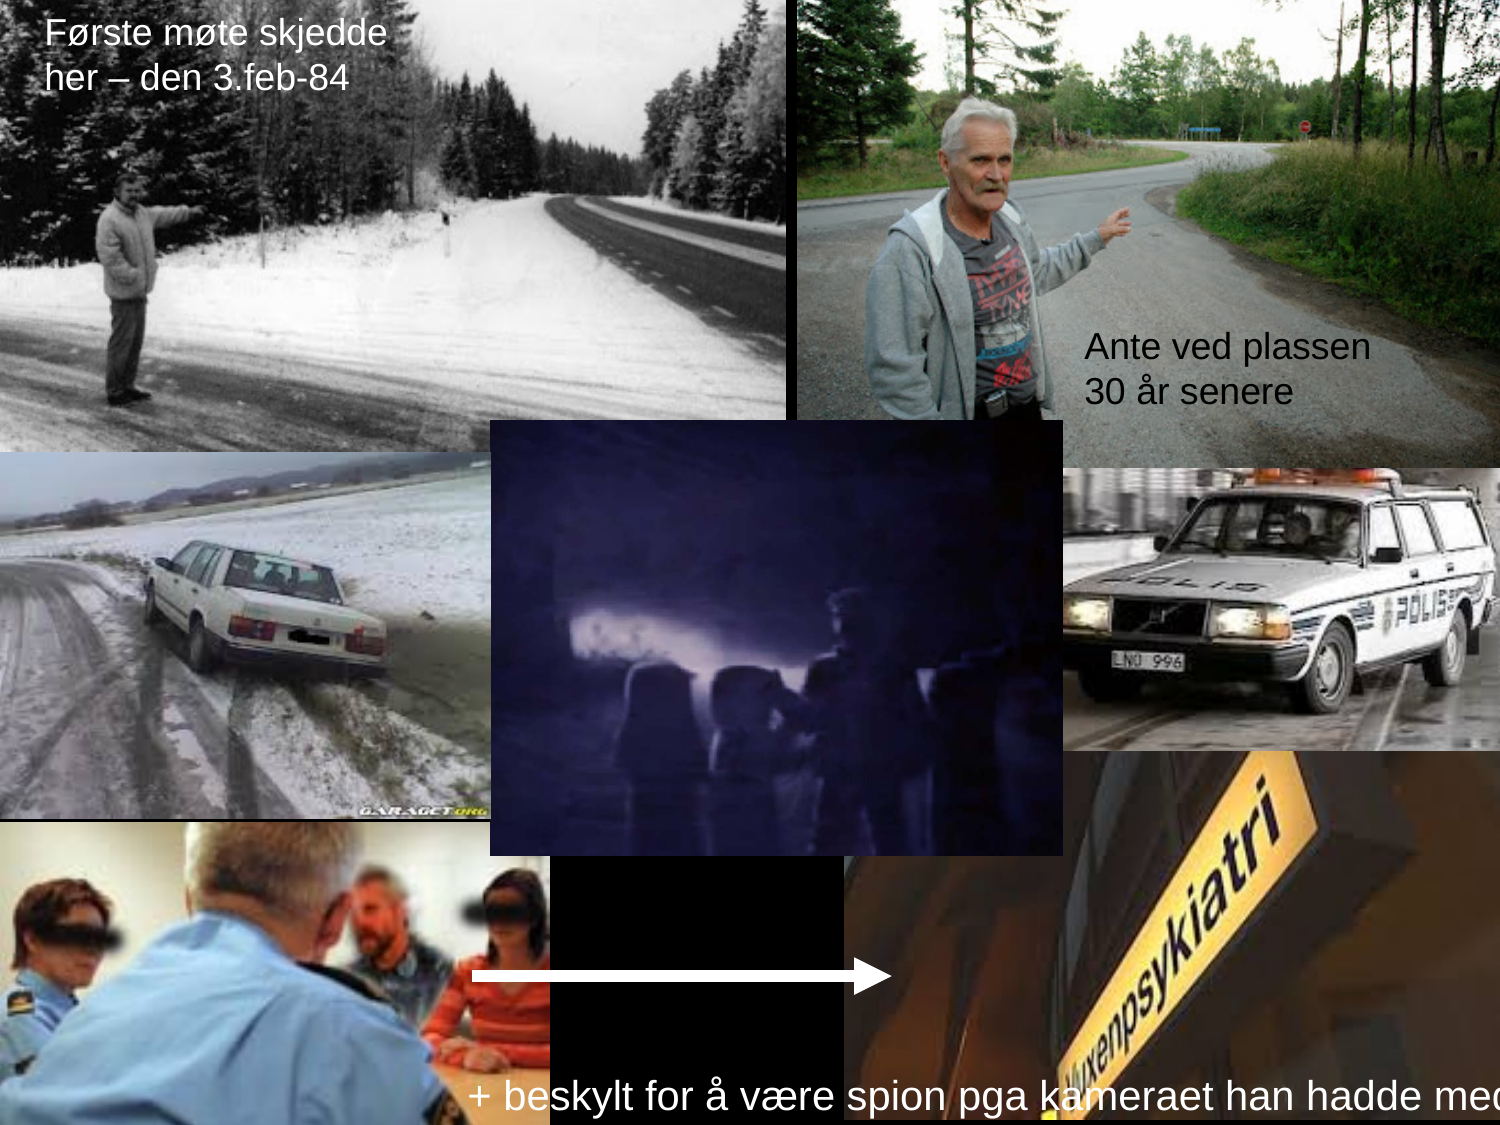

Første møte skjedde
her – den 3.feb-84
Ante ved plassen
30 år senere
+ beskylt for å være spion pga kameraet han hadde med